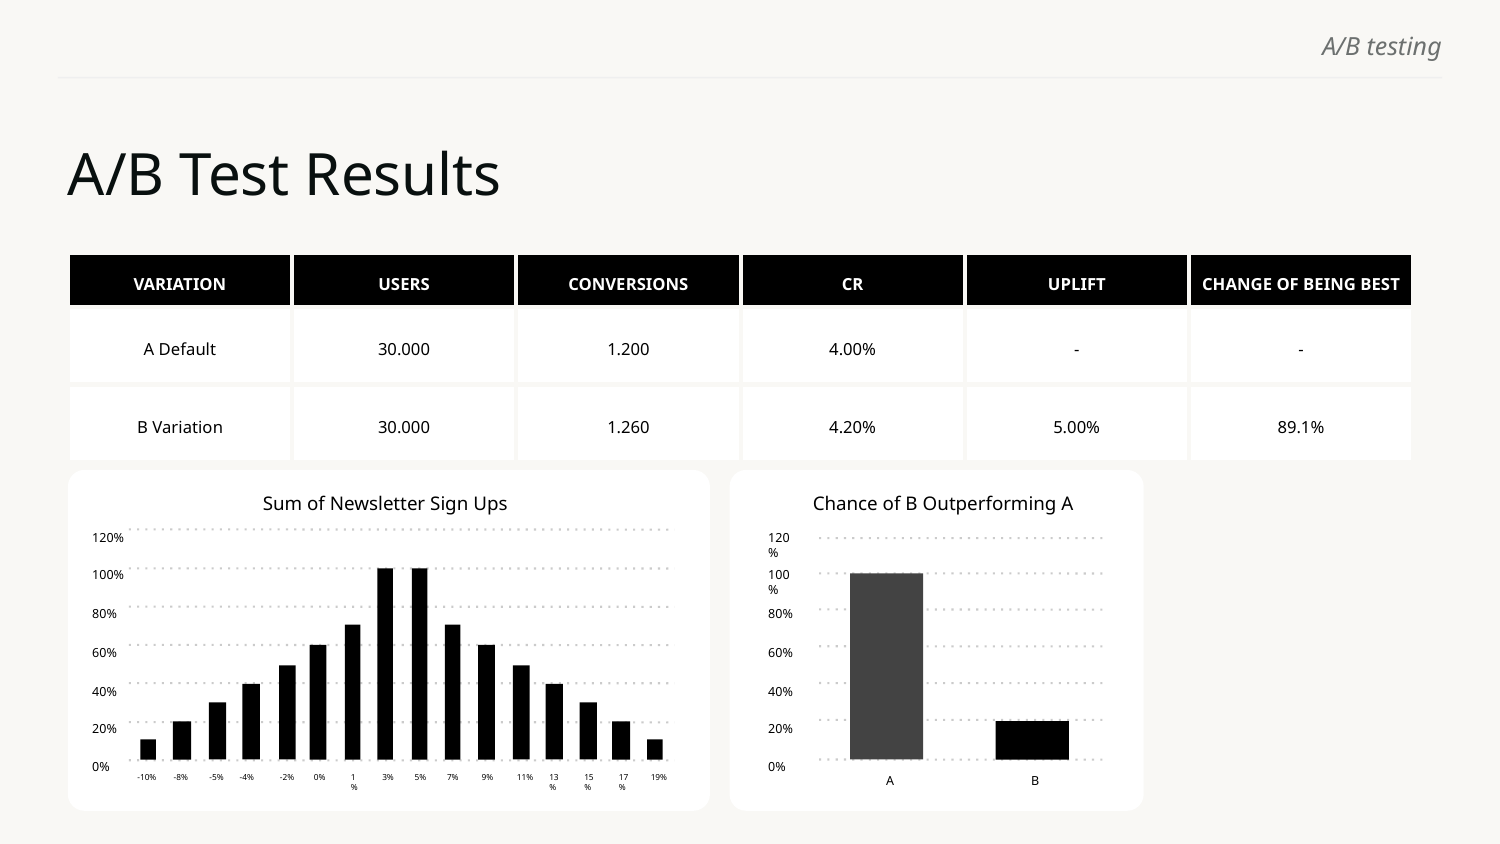

# A/B Test Results
| VARIATION | USERS | CONVERSIONS | CR | UPLIFT | CHANGE OF BEING BEST |
| --- | --- | --- | --- | --- | --- |
| A Default | 30.000 | 1.200 | 4.00% | - | - |
| B Variation | 30.000 | 1.260 | 4.20% | 5.00% | 89.1% |
Sum of Newsletter Sign Ups
Chance of B Outperforming A
120%
120%
100%
100%
80%
80%
60%
60%
40%
40%
20%
20%
0%
0%
-10%
-8%
-5%
-4%
-2%
0%
1%
3%
5%
7%
9%
11%
13%
15%
17%
19%
A
B